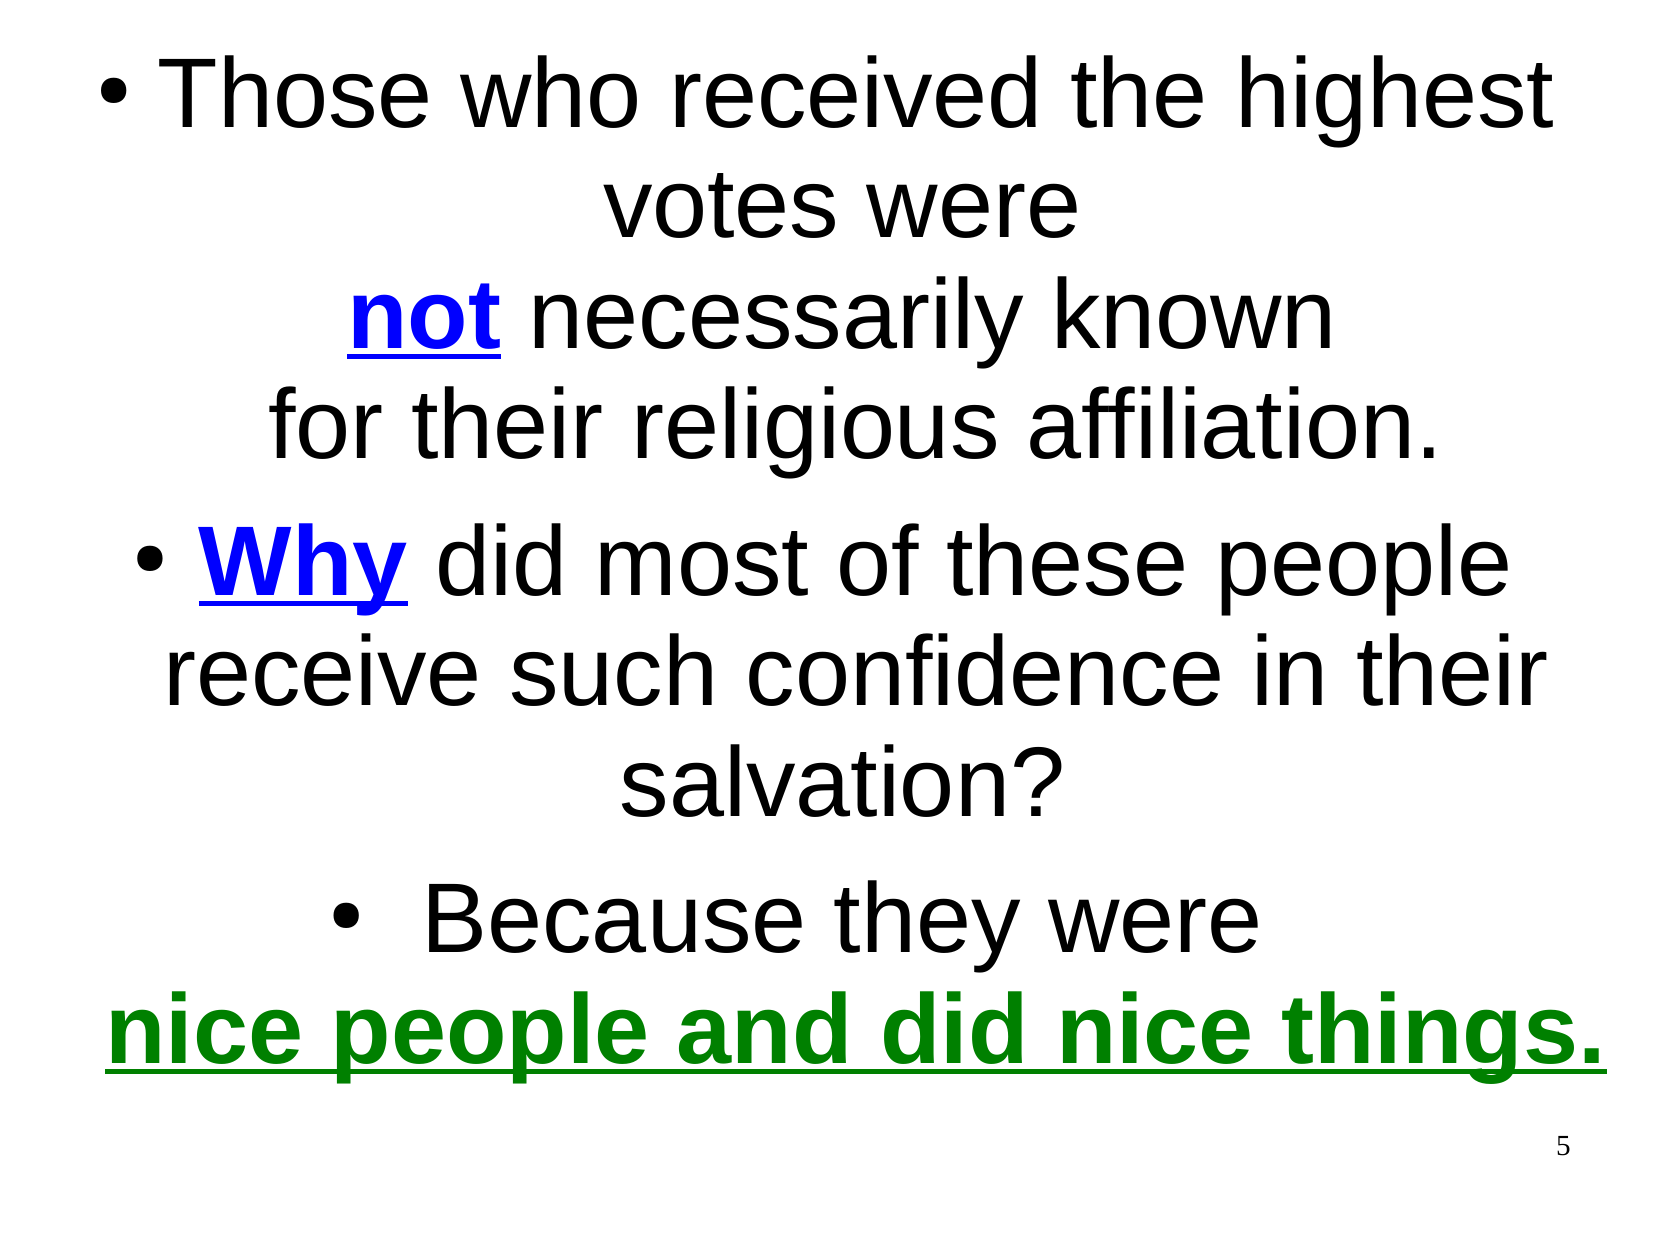

# Those who received the highest votes were not necessarily known for their religious affiliation.
Why did most of these people receive such confidence in their salvation?
Because they were
nice people and did nice things.
5